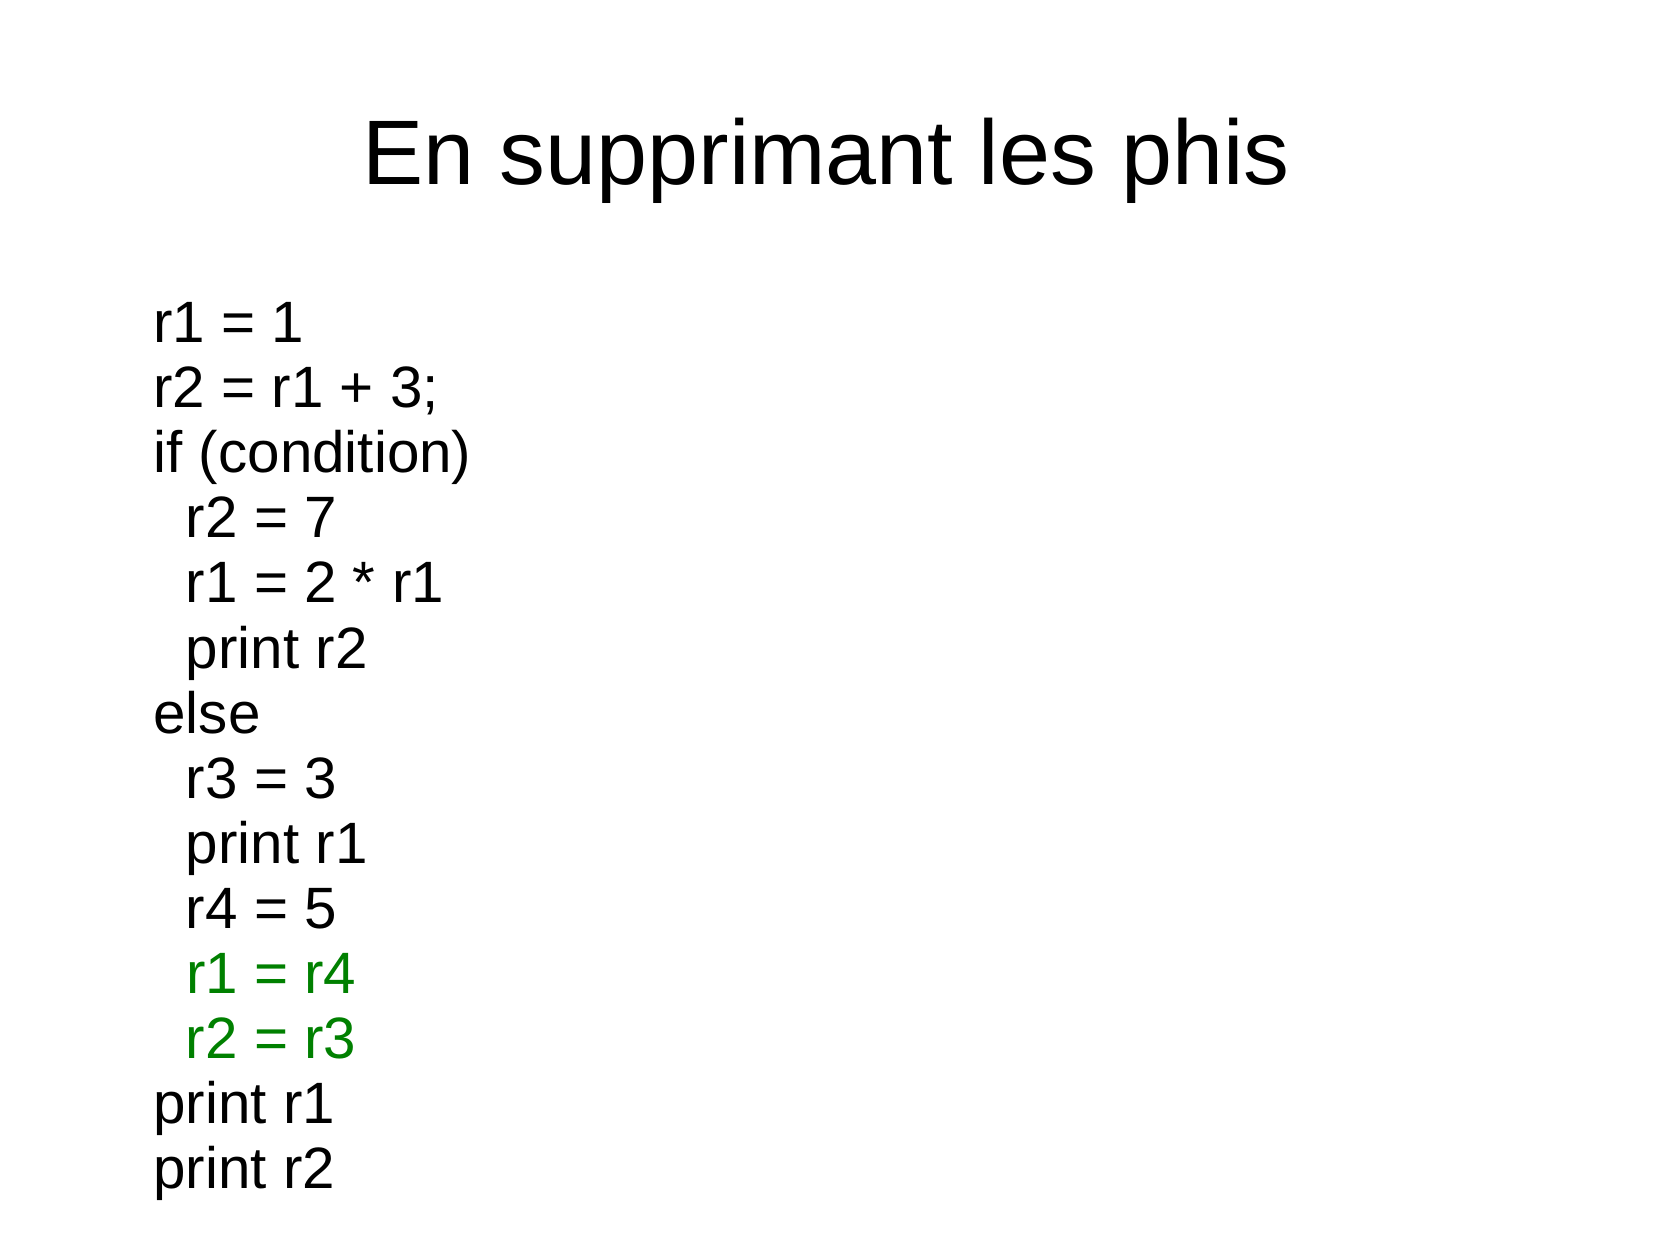

# En supprimant les phis
r1 = 1
r2 = r1 + 3;
if (condition)
 r2 = 7
 r1 = 2 * r1
 print r2
else
 r3 = 3
 print r1
 r4 = 5
 r1 = r4
 r2 = r3
print r1
print r2